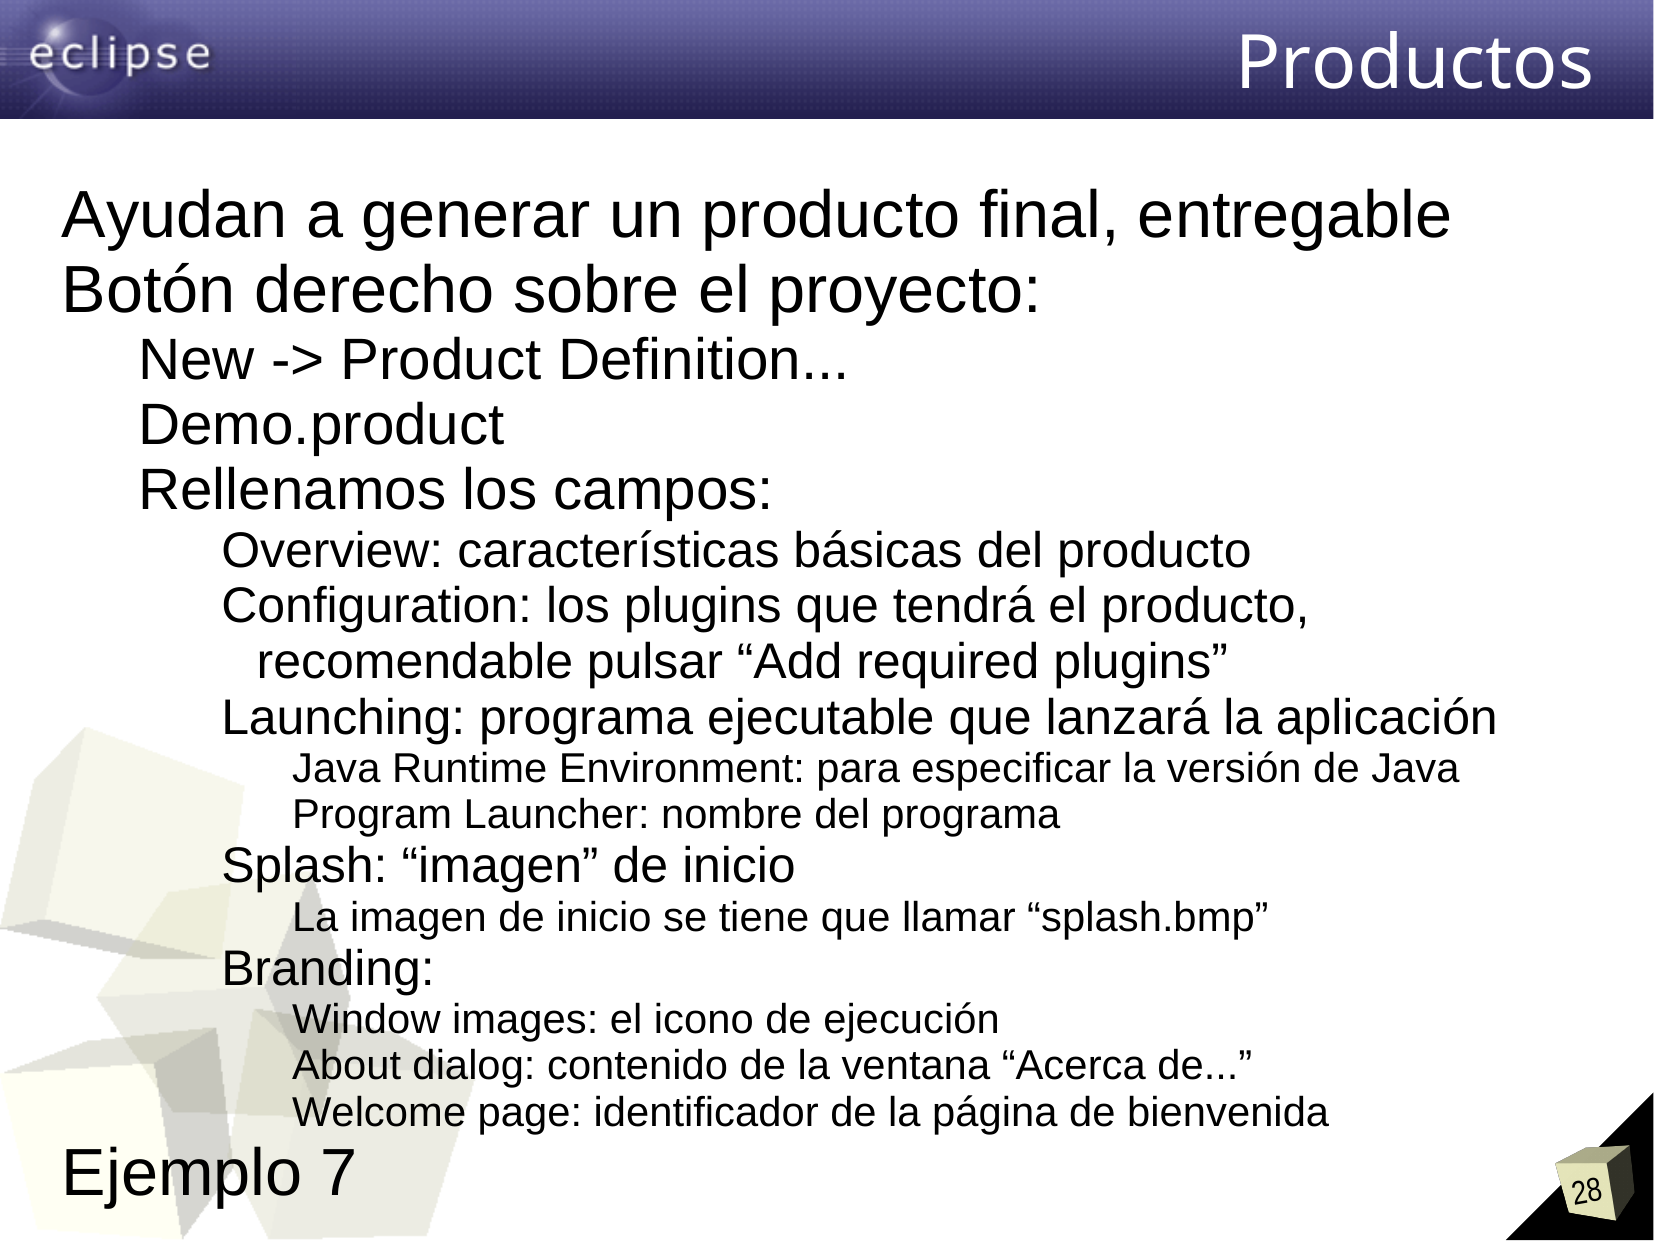

# Productos
Ayudan a generar un producto final, entregable
Botón derecho sobre el proyecto:
New -> Product Definition...
Demo.product
Rellenamos los campos:
Overview: características básicas del producto
Configuration: los plugins que tendrá el producto, recomendable pulsar “Add required plugins”
Launching: programa ejecutable que lanzará la aplicación
Java Runtime Environment: para especificar la versión de Java
Program Launcher: nombre del programa
Splash: “imagen” de inicio
La imagen de inicio se tiene que llamar “splash.bmp”
Branding:
Window images: el icono de ejecución
About dialog: contenido de la ventana “Acerca de...”
Welcome page: identificador de la página de bienvenida
Ejemplo 7